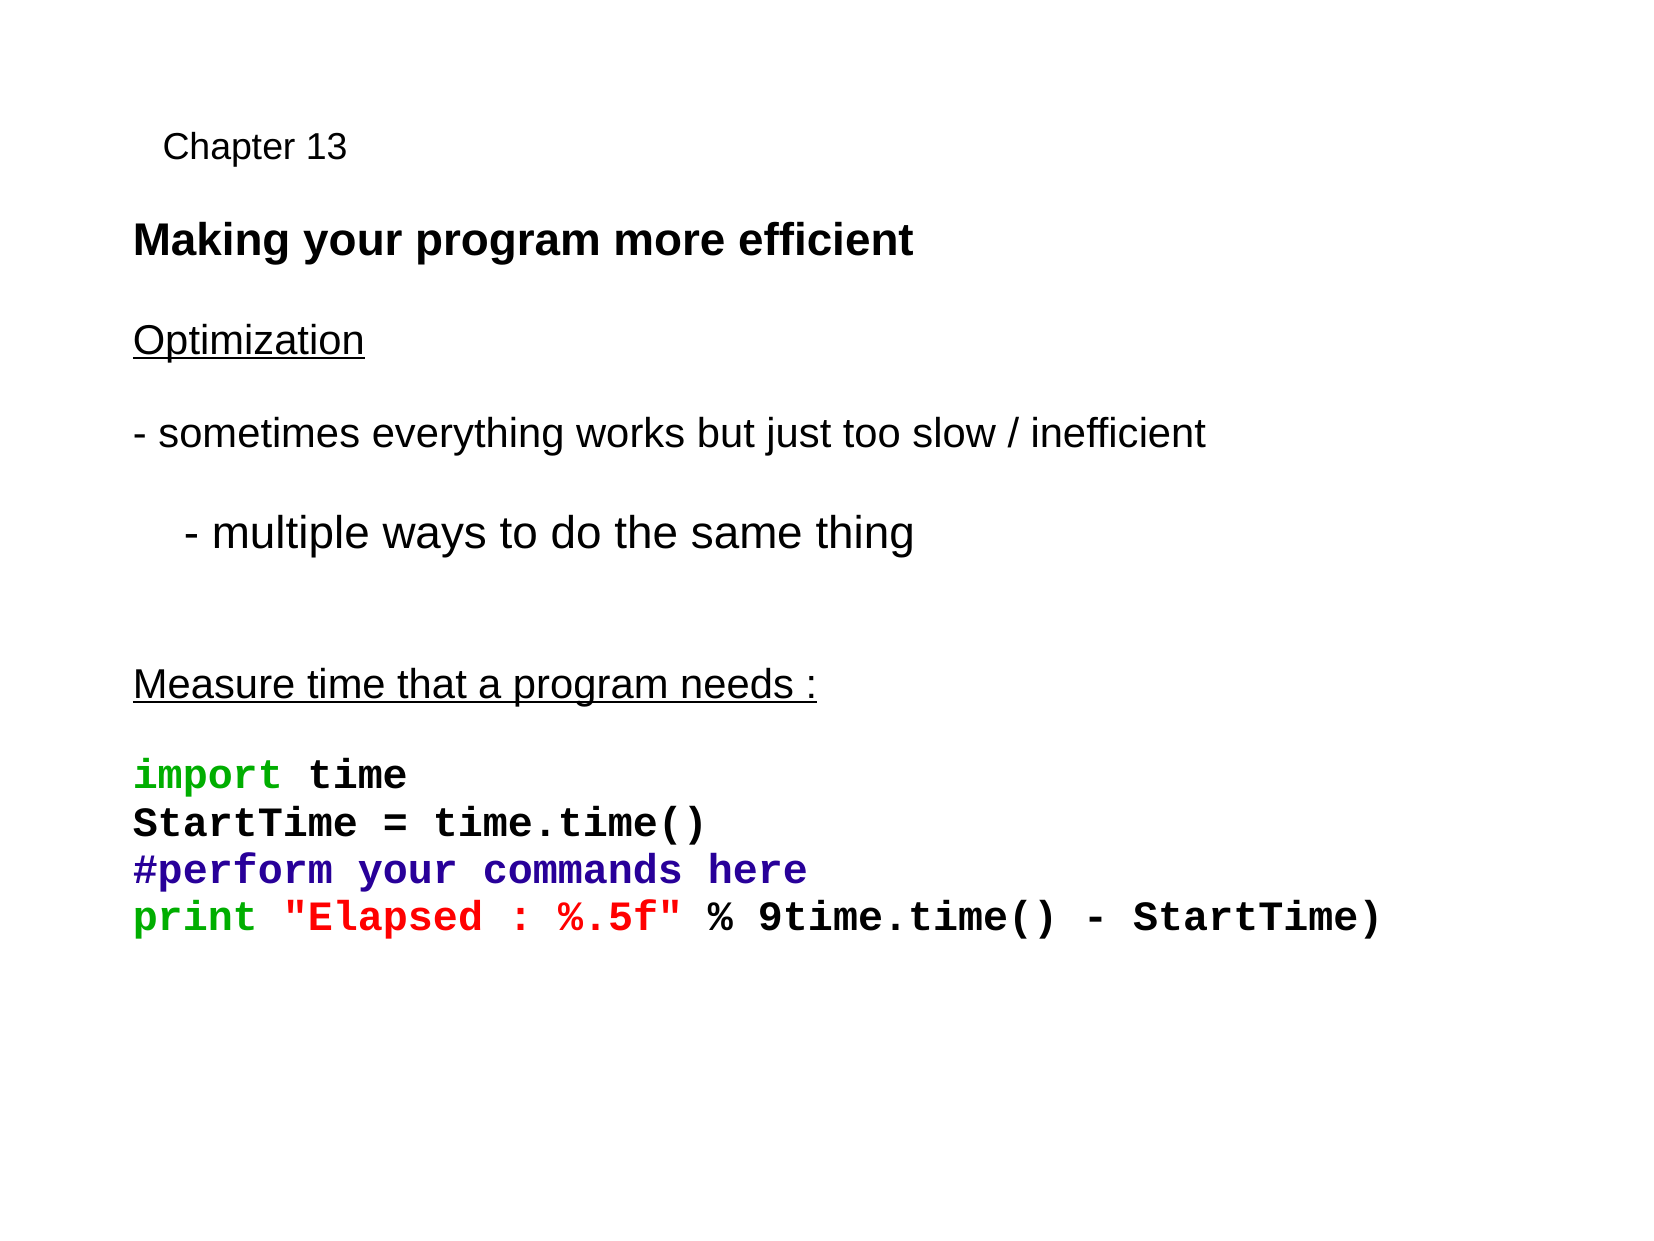

Chapter 13
Making your program more efficient
Optimization
- sometimes everything works but just too slow / inefficient
 - multiple ways to do the same thing
Measure time that a program needs :
import time
StartTime = time.time()
#perform your commands here
print "Elapsed : %.5f" % 9time.time() - StartTime)